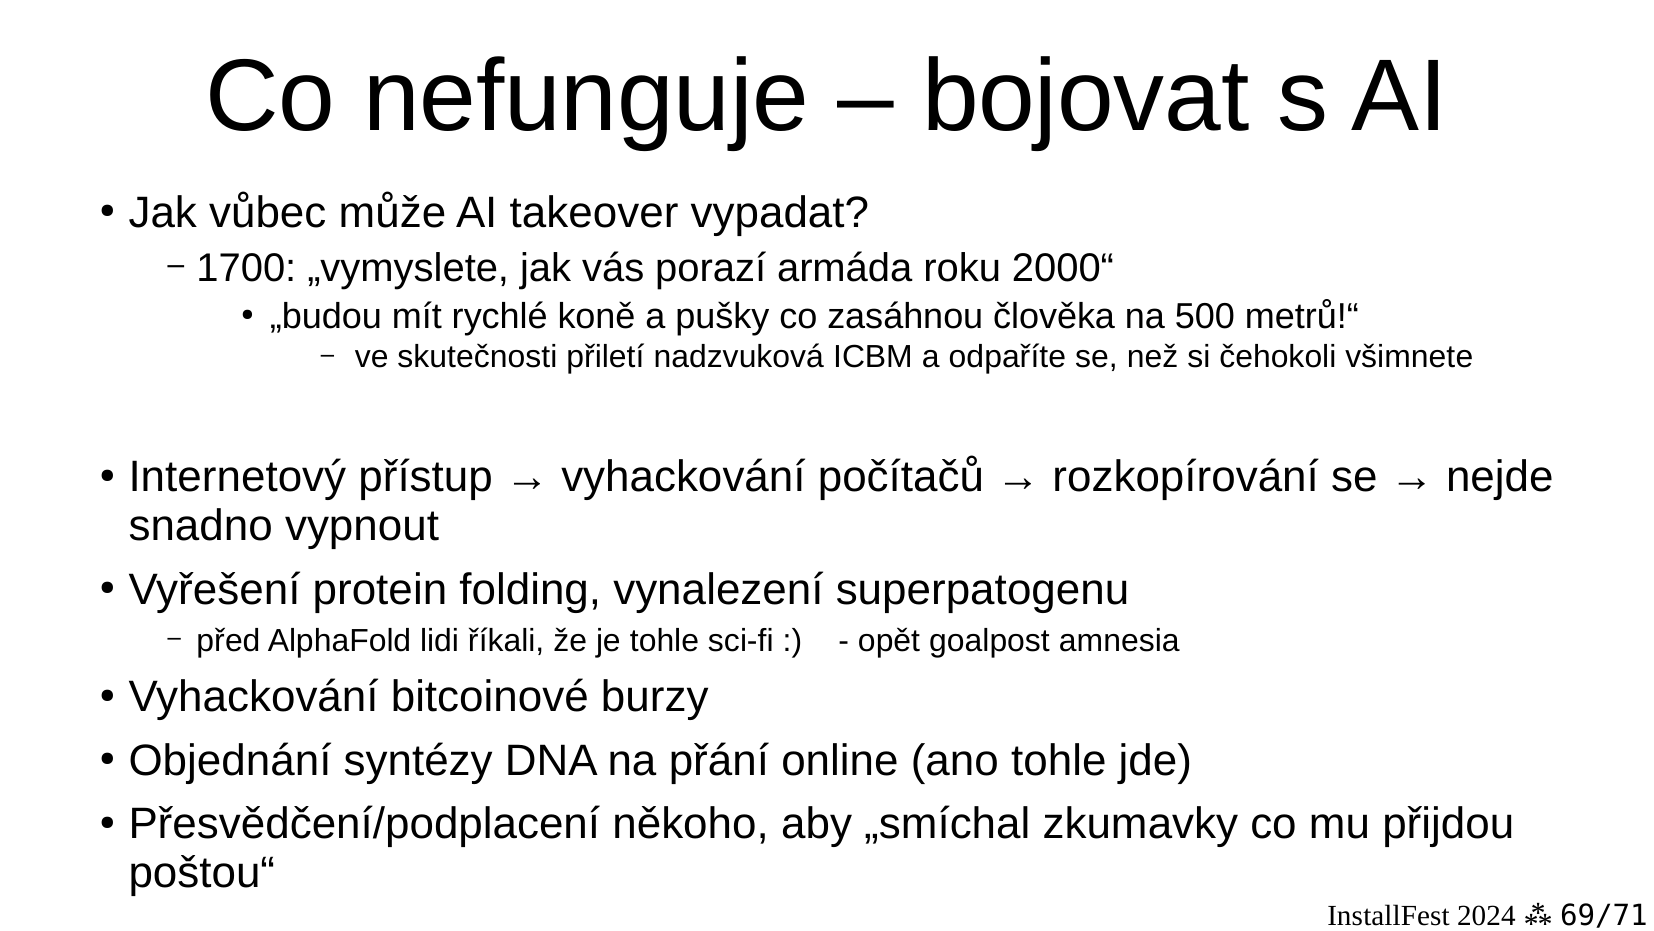

# Co nefunguje – bojovat s AI
Jak vůbec může AI takeover vypadat?
1700: „vymyslete, jak vás porazí armáda roku 2000“
„budou mít rychlé koně a pušky co zasáhnou člověka na 500 metrů!“
ve skutečnosti přiletí nadzvuková ICBM a odpaříte se, než si čehokoli všimnete
Internetový přístup → vyhackování počítačů → rozkopírování se → nejde snadno vypnout
Vyřešení protein folding, vynalezení superpatogenu
před AlphaFold lidi říkali, že je tohle sci-fi :) - opět goalpost amnesia
Vyhackování bitcoinové burzy
Objednání syntézy DNA na přání online (ano tohle jde)
Přesvědčení/podplacení někoho, aby „smíchal zkumavky co mu přijdou poštou“
69